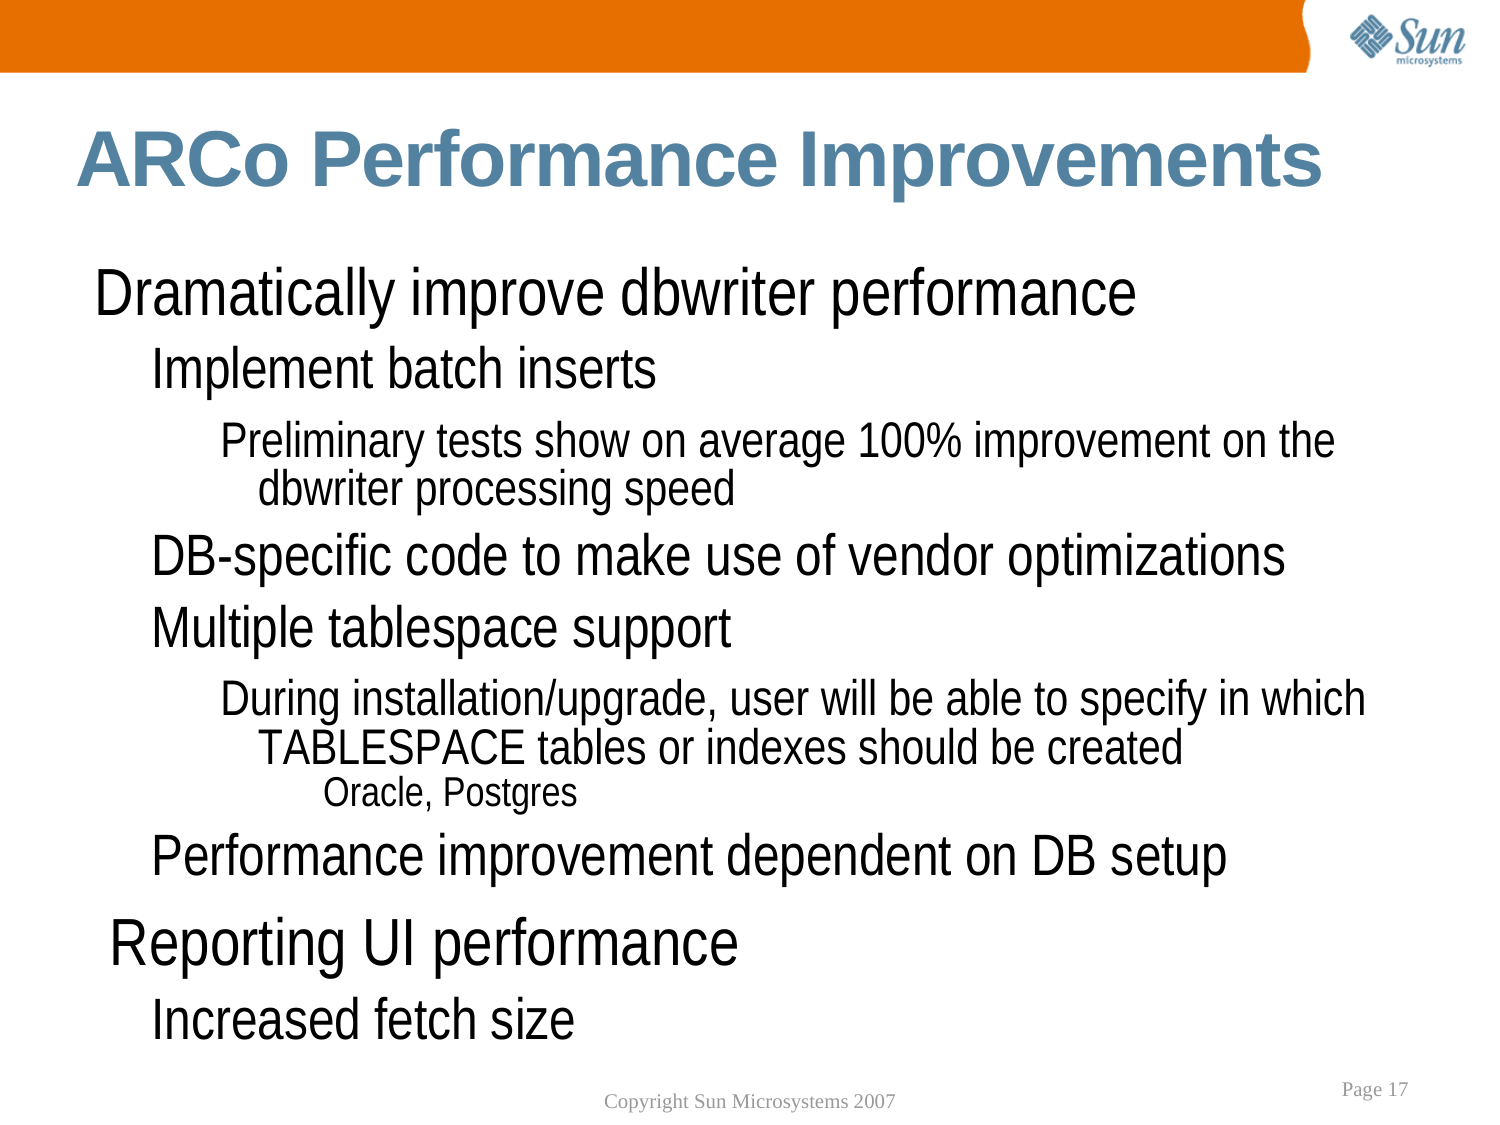

# ARCo Performance Improvements
Dramatically improve dbwriter performance
Implement batch inserts
Preliminary tests show on average 100% improvement on the dbwriter processing speed
DB-specific code to make use of vendor optimizations
Multiple tablespace support
During installation/upgrade, user will be able to specify in which TABLESPACE tables or indexes should be created
Oracle, Postgres
Performance improvement dependent on DB setup
 Reporting UI performance
Increased fetch size